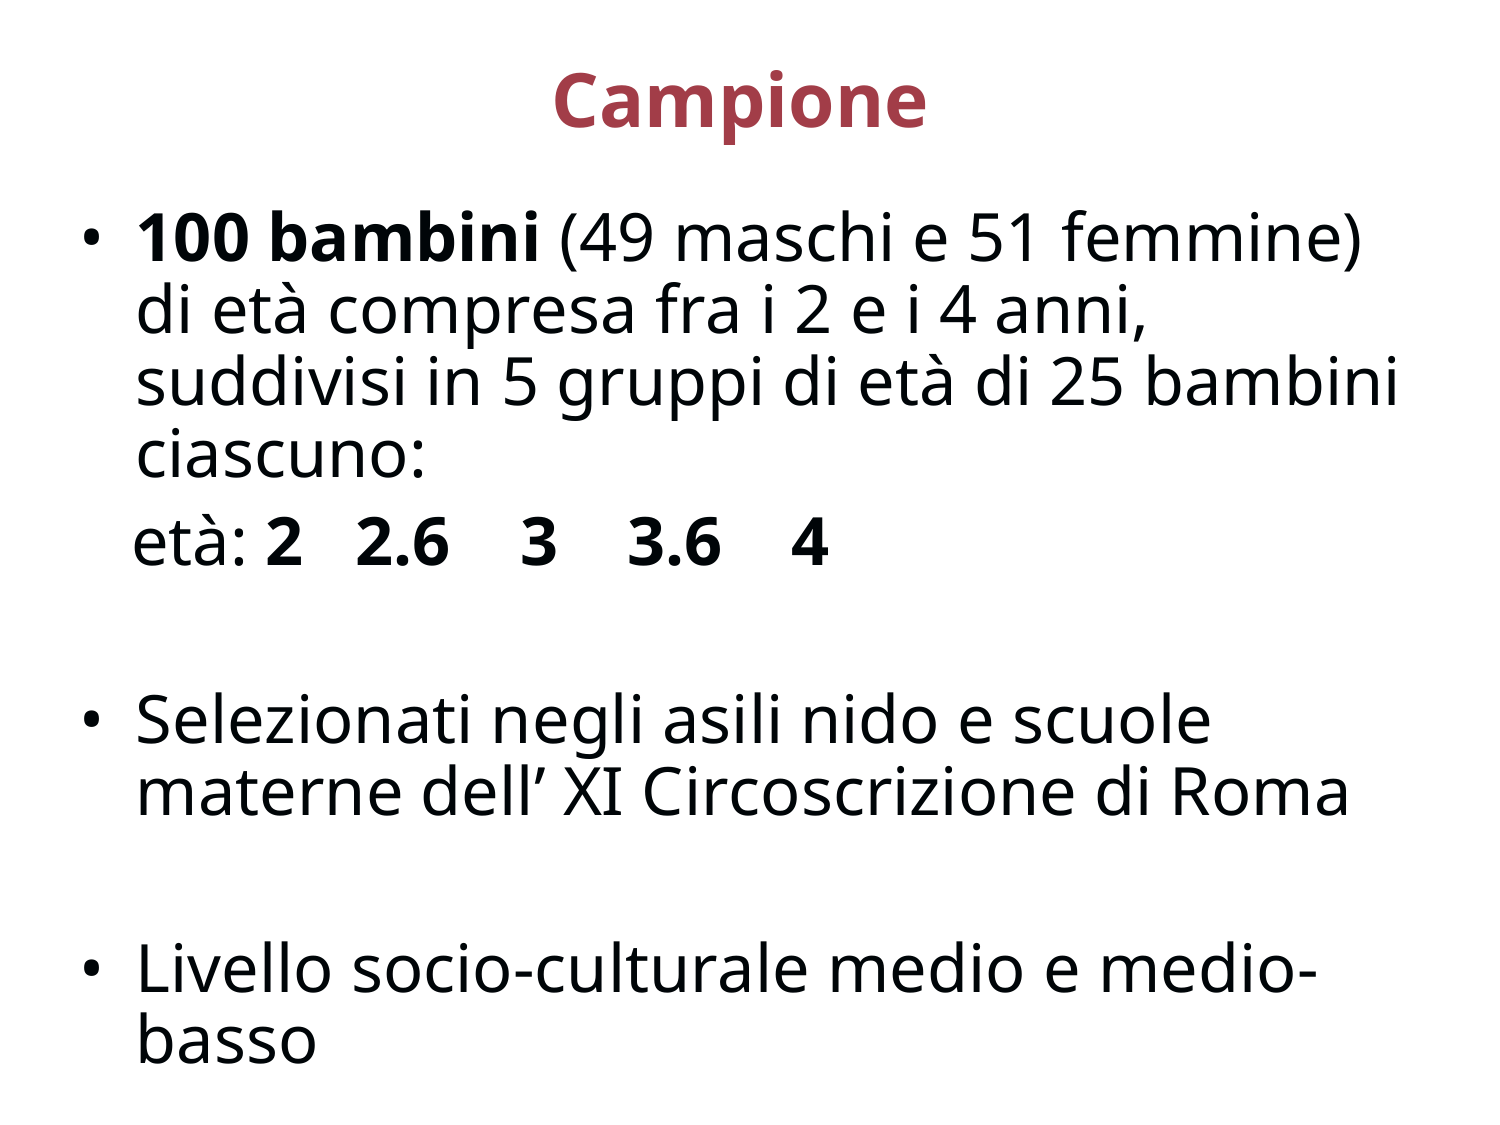

# Campione
100 bambini (49 maschi e 51 femmine) di età compresa fra i 2 e i 4 anni, suddivisi in 5 gruppi di età di 25 bambini ciascuno:
 età: 2 2.6 3 3.6 4
Selezionati negli asili nido e scuole materne dell’ XI Circoscrizione di Roma
Livello socio-culturale medio e medio-basso